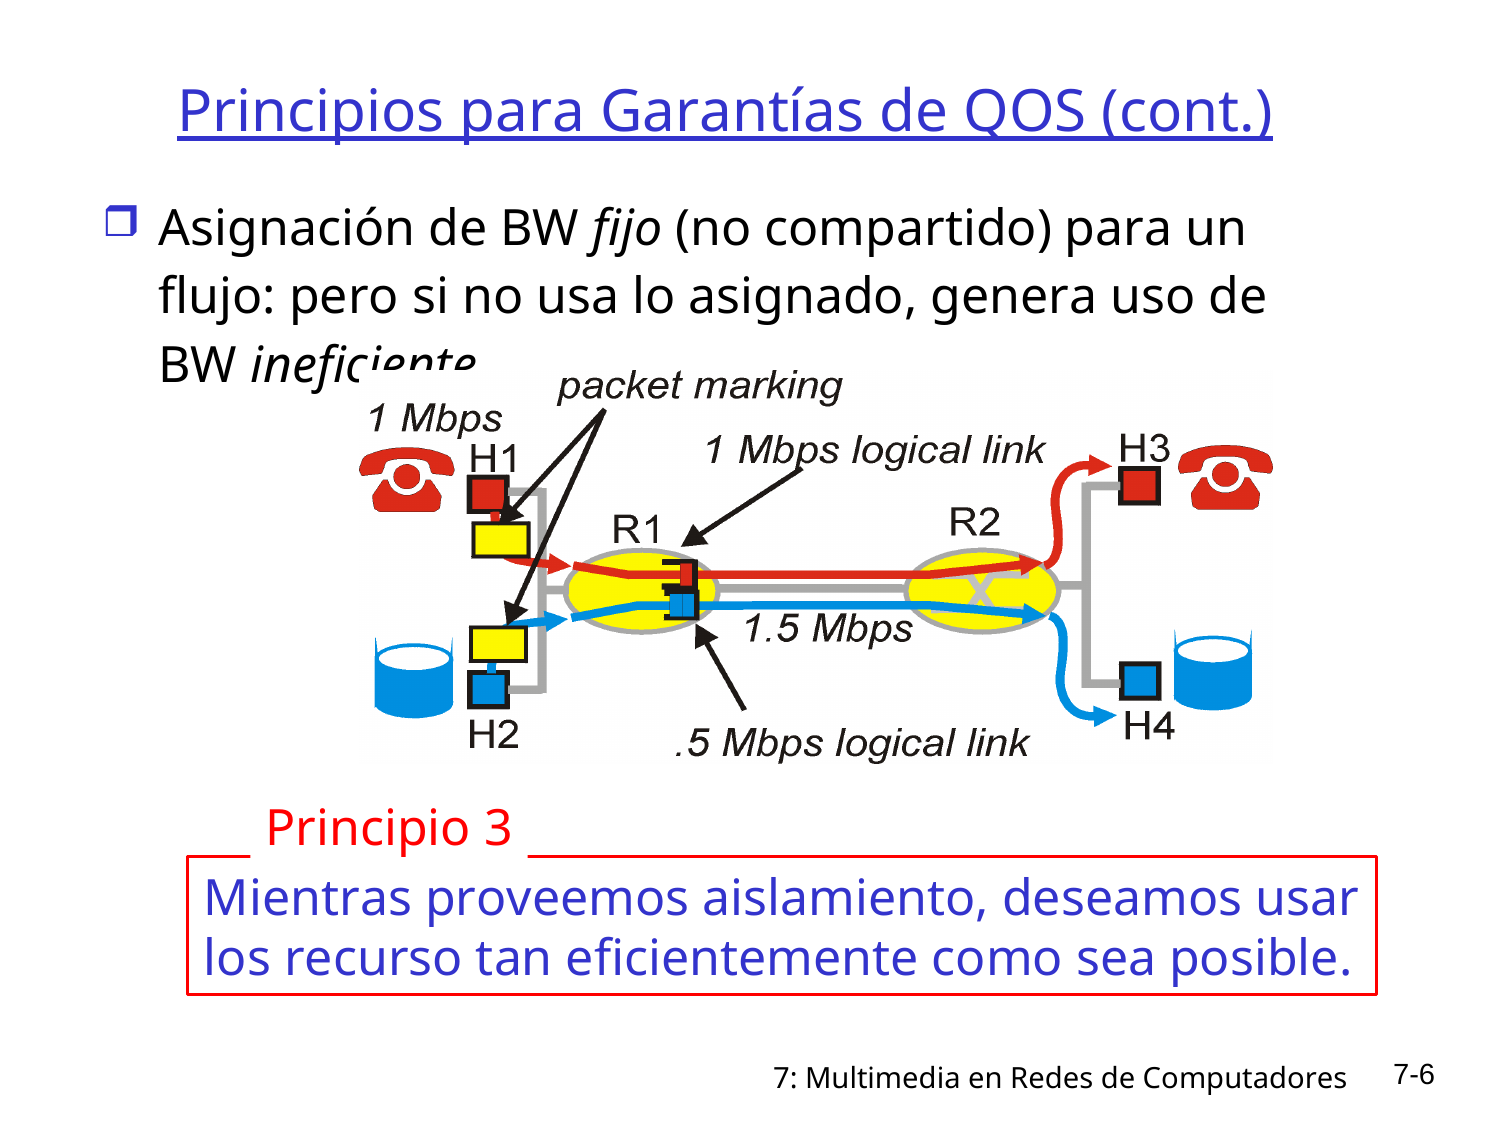

# Principios para Garantías de QOS (cont.)
Asignación de BW fijo (no compartido) para un flujo: pero si no usa lo asignado, genera uso de BW ineficiente.
Principio 3
Mientras proveemos aislamiento, deseamos usar
los recurso tan eficientemente como sea posible.
6